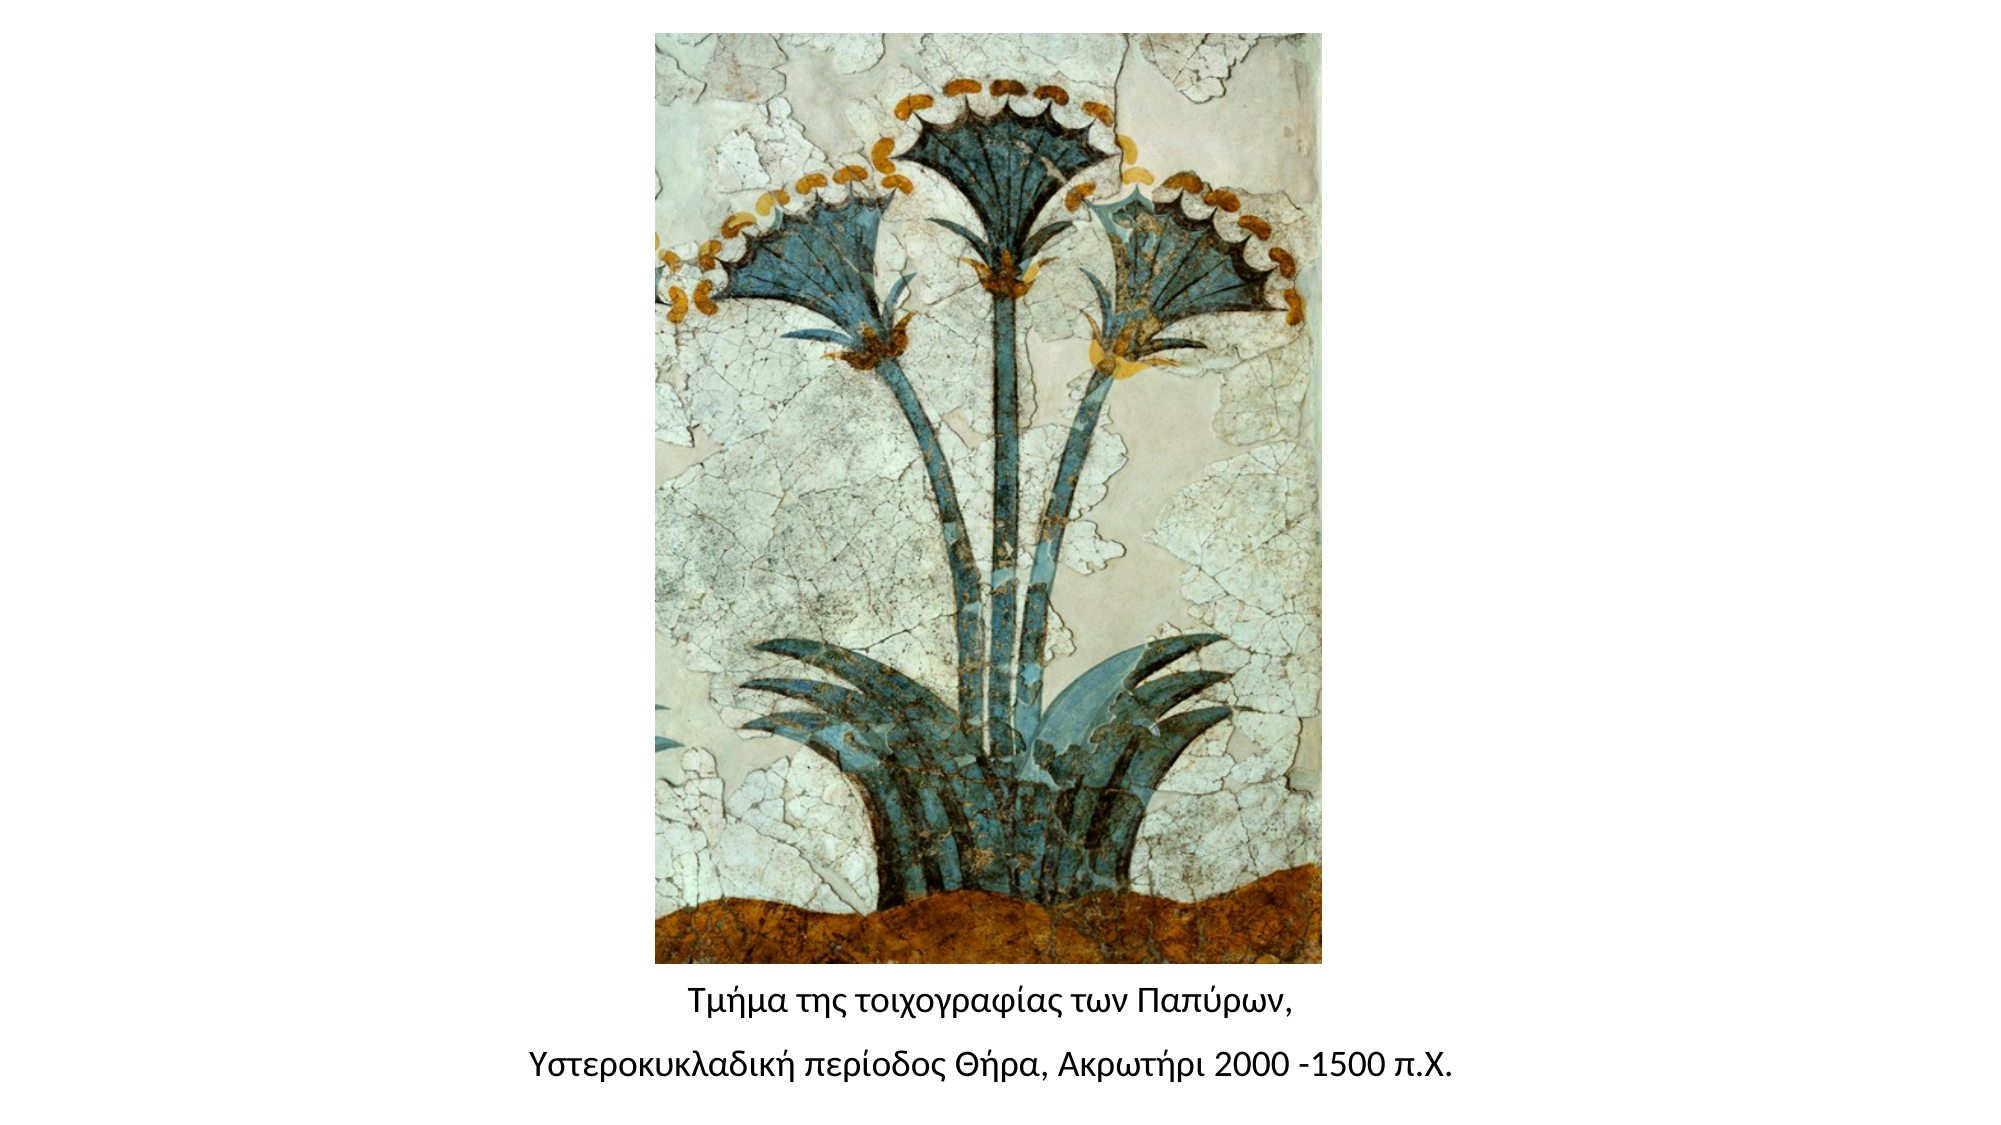

Τμήμα της τοιχογραφίας των Παπύρων,
 Υστεροκυκλαδική περίοδος Θήρα, Ακρωτήρι 2000 -1500 π.Χ.